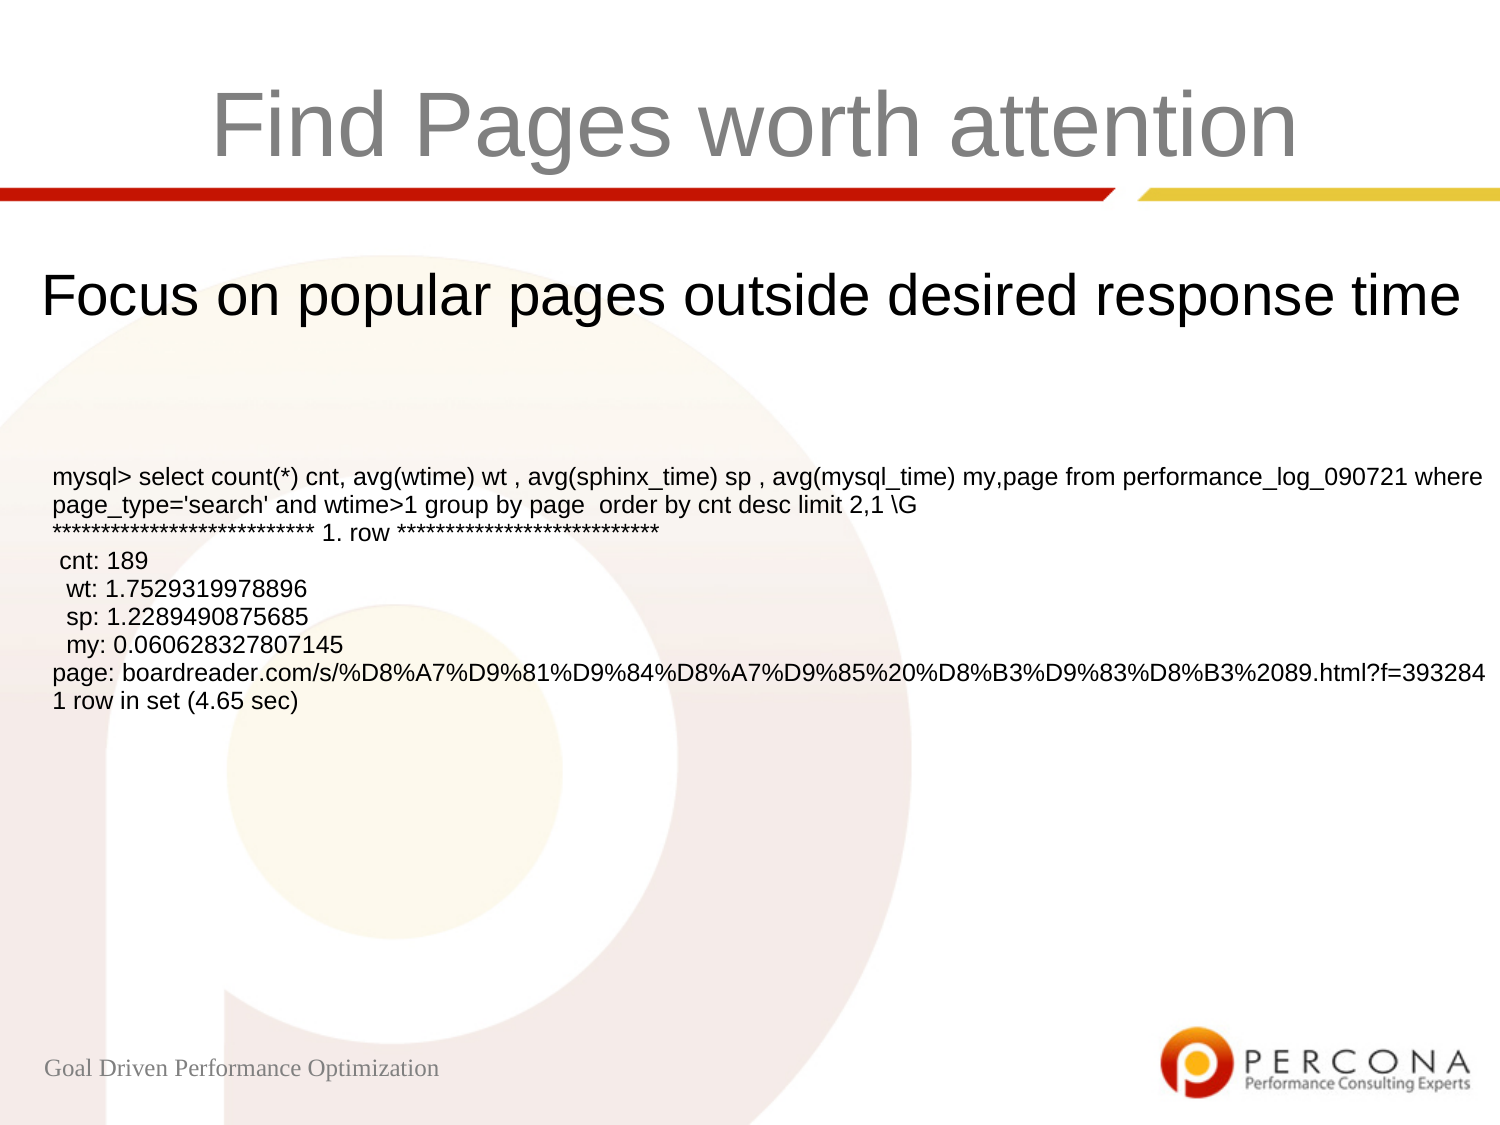

# Find Pages worth attention
Focus on popular pages outside desired response time
mysql> select count(*) cnt, avg(wtime) wt , avg(sphinx_time) sp , avg(mysql_time) my,page from performance_log_090721 where page_type='search' and wtime>1 group by page order by cnt desc limit 2,1 \G
*************************** 1. row ***************************
 cnt: 189
 wt: 1.7529319978896
 sp: 1.2289490875685
 my: 0.060628327807145
page: boardreader.com/s/%D8%A7%D9%81%D9%84%D8%A7%D9%85%20%D8%B3%D9%83%D8%B3%2089.html?f=393284
1 row in set (4.65 sec)